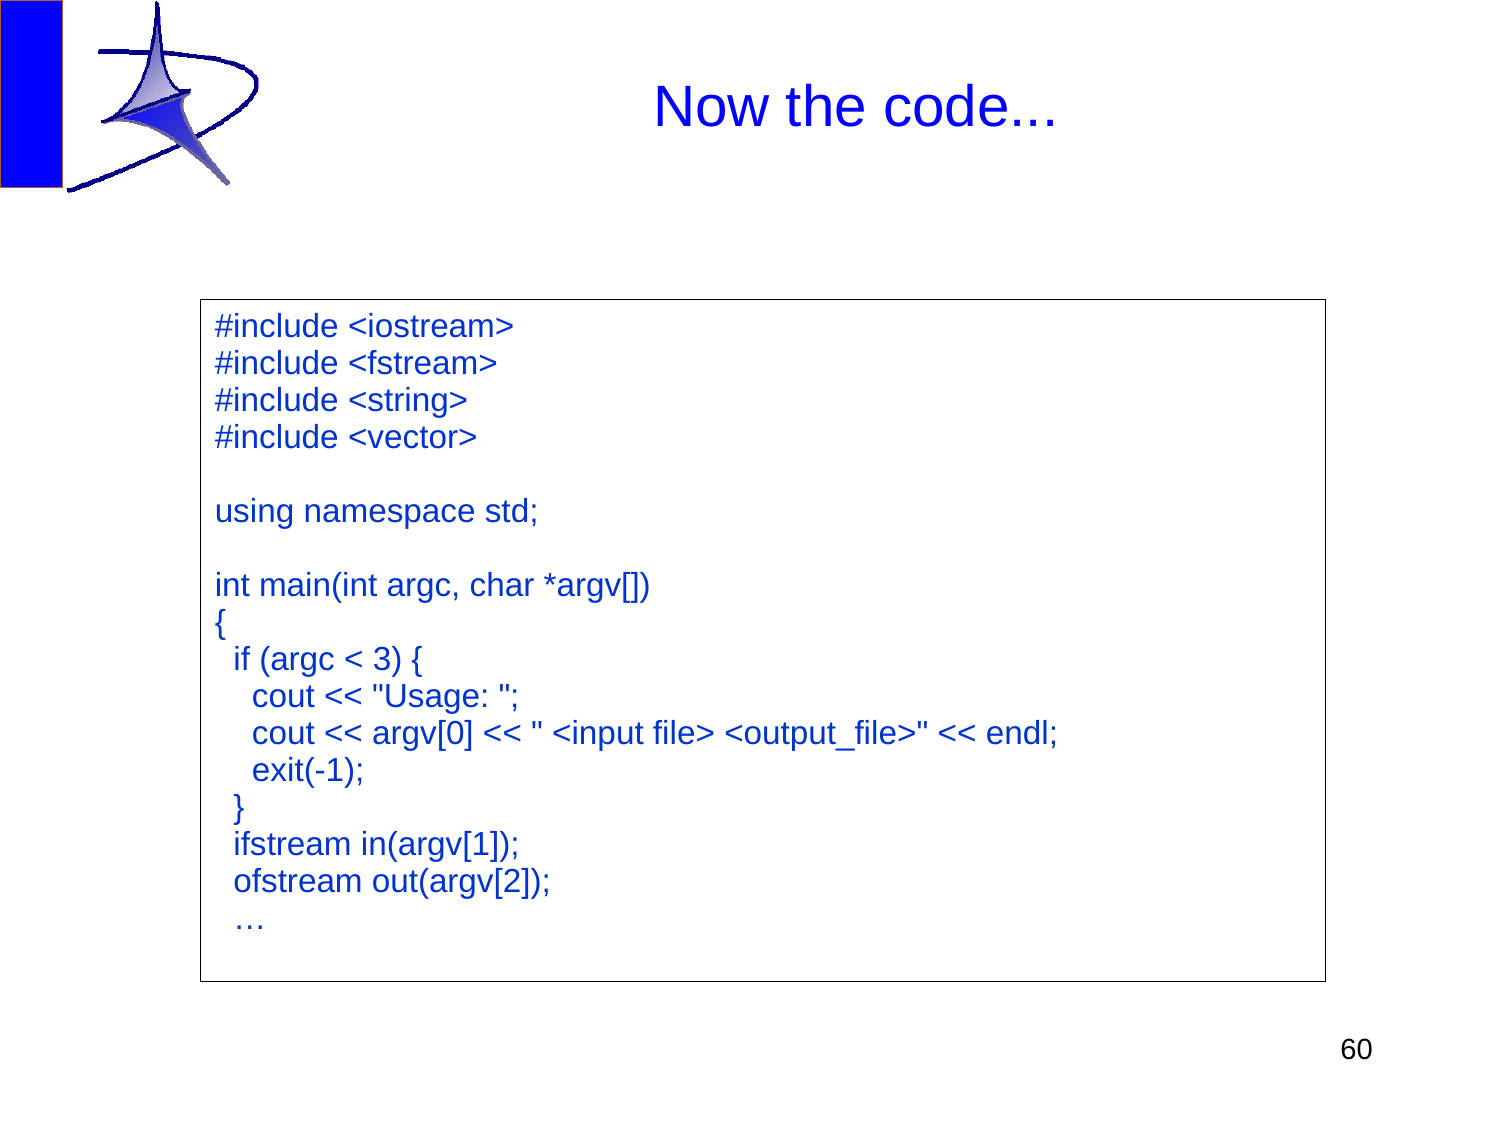

# Now the code...
#include <iostream>
#include <fstream>
#include <string>
#include <vector>
using namespace std;
int main(int argc, char *argv[])
{
 if (argc < 3) {
 cout << "Usage: ";
 cout << argv[0] << " <input file> <output_file>" << endl;
 exit(-1);
 }
 ifstream in(argv[1]);
 ofstream out(argv[2]);
 …
60